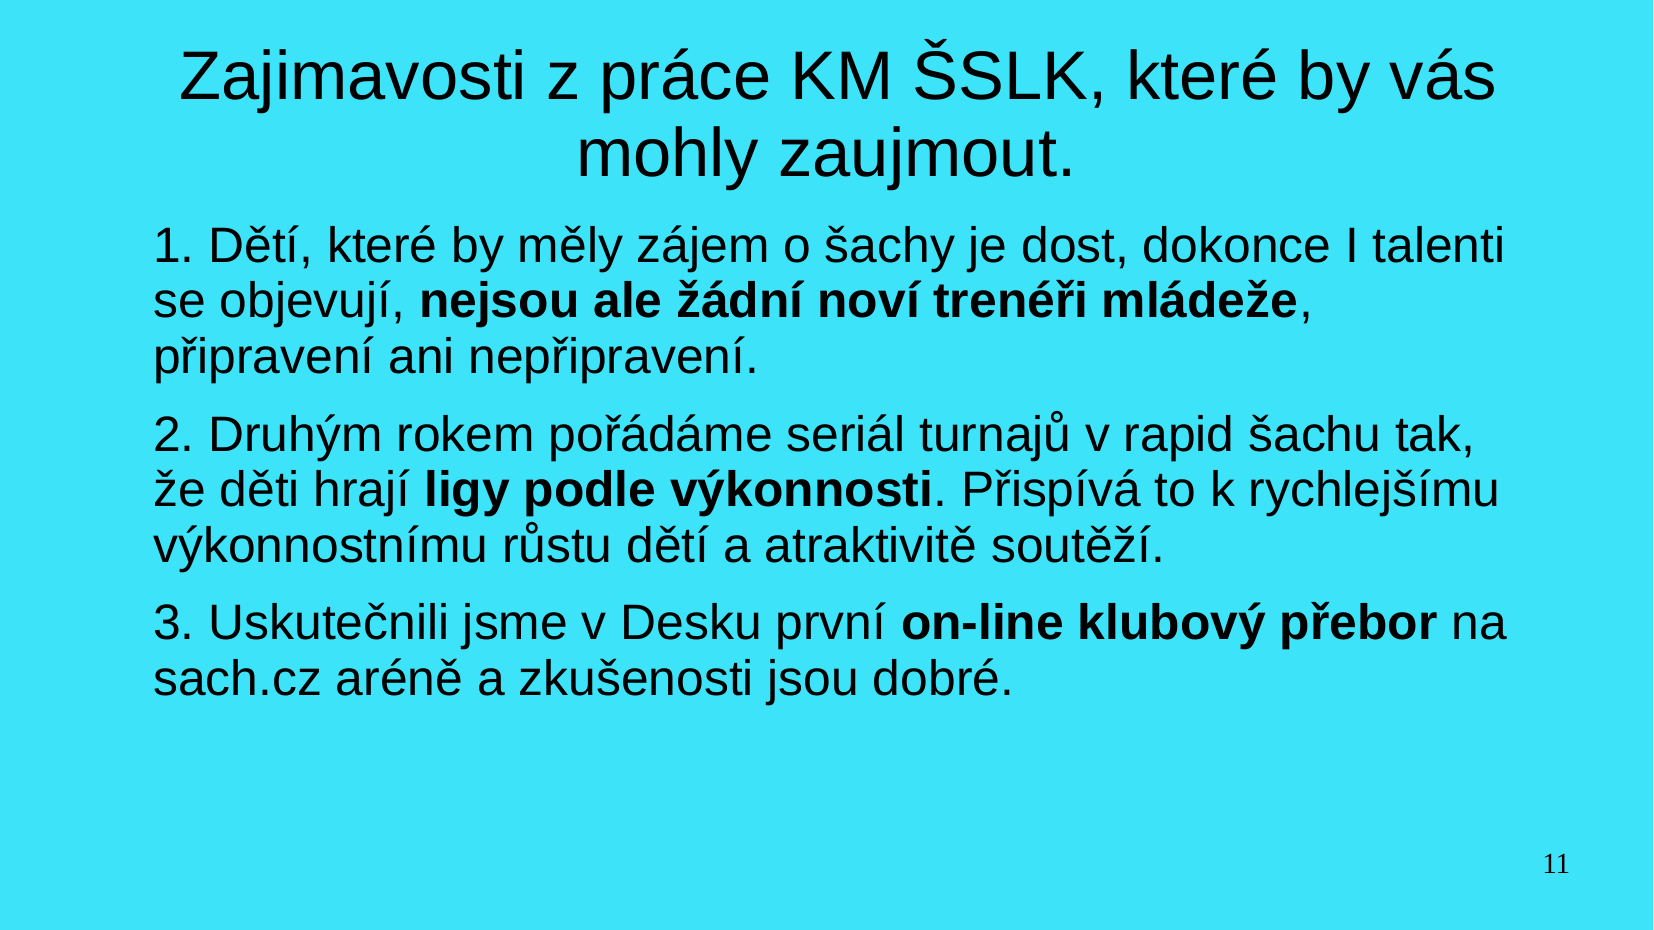

# Zajimavosti z práce KM ŠSLK, které by vás mohly zaujmout.
1. Dětí, které by měly zájem o šachy je dost, dokonce I talenti se objevují, nejsou ale žádní noví trenéři mládeže, připravení ani nepřipravení.
2. Druhým rokem pořádáme seriál turnajů v rapid šachu tak, že děti hrají ligy podle výkonnosti. Přispívá to k rychlejšímu výkonnostnímu růstu dětí a atraktivitě soutěží.
3. Uskutečnili jsme v Desku první on-line klubový přebor na sach.cz aréně a zkušenosti jsou dobré.
11